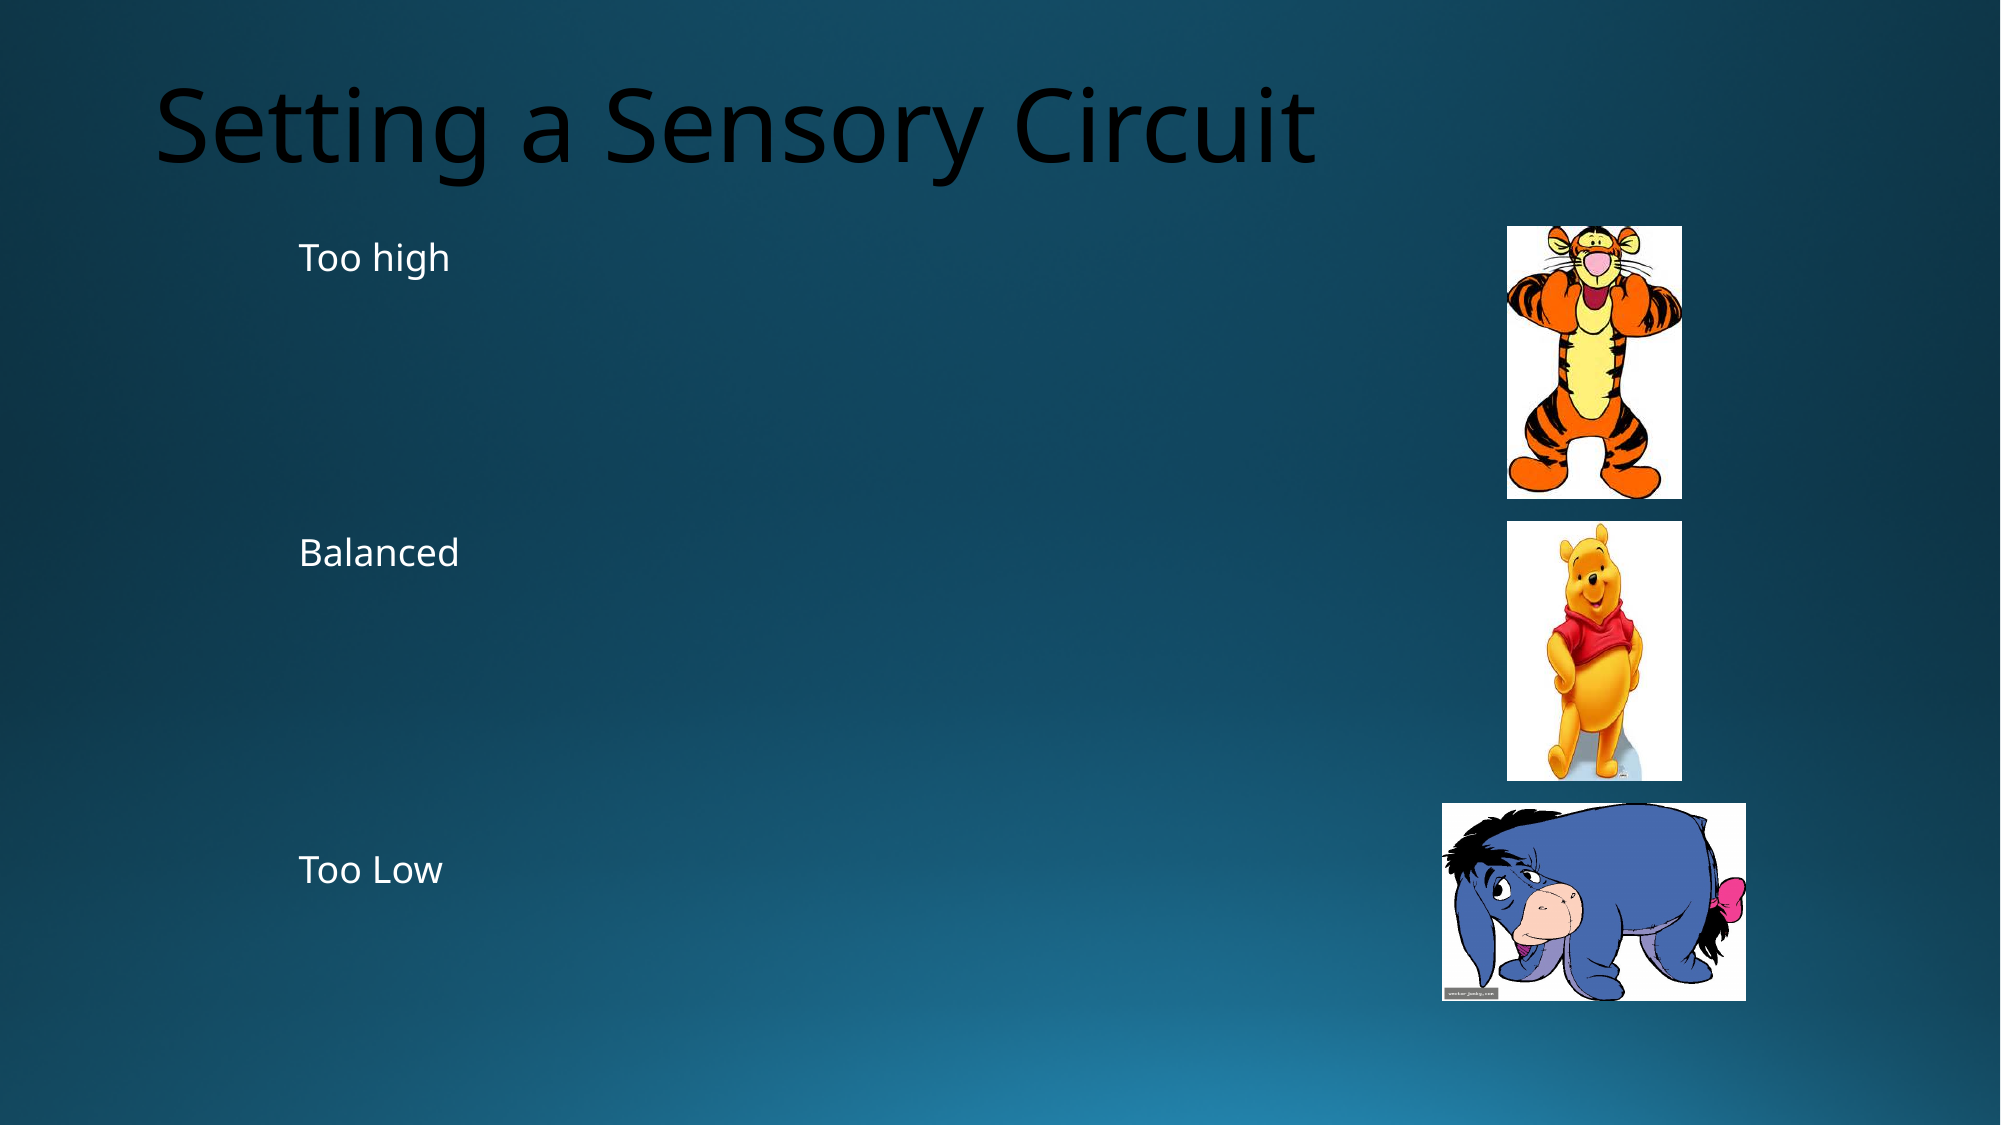

# Setting a Sensory Circuit
Too high
Balanced
Too Low